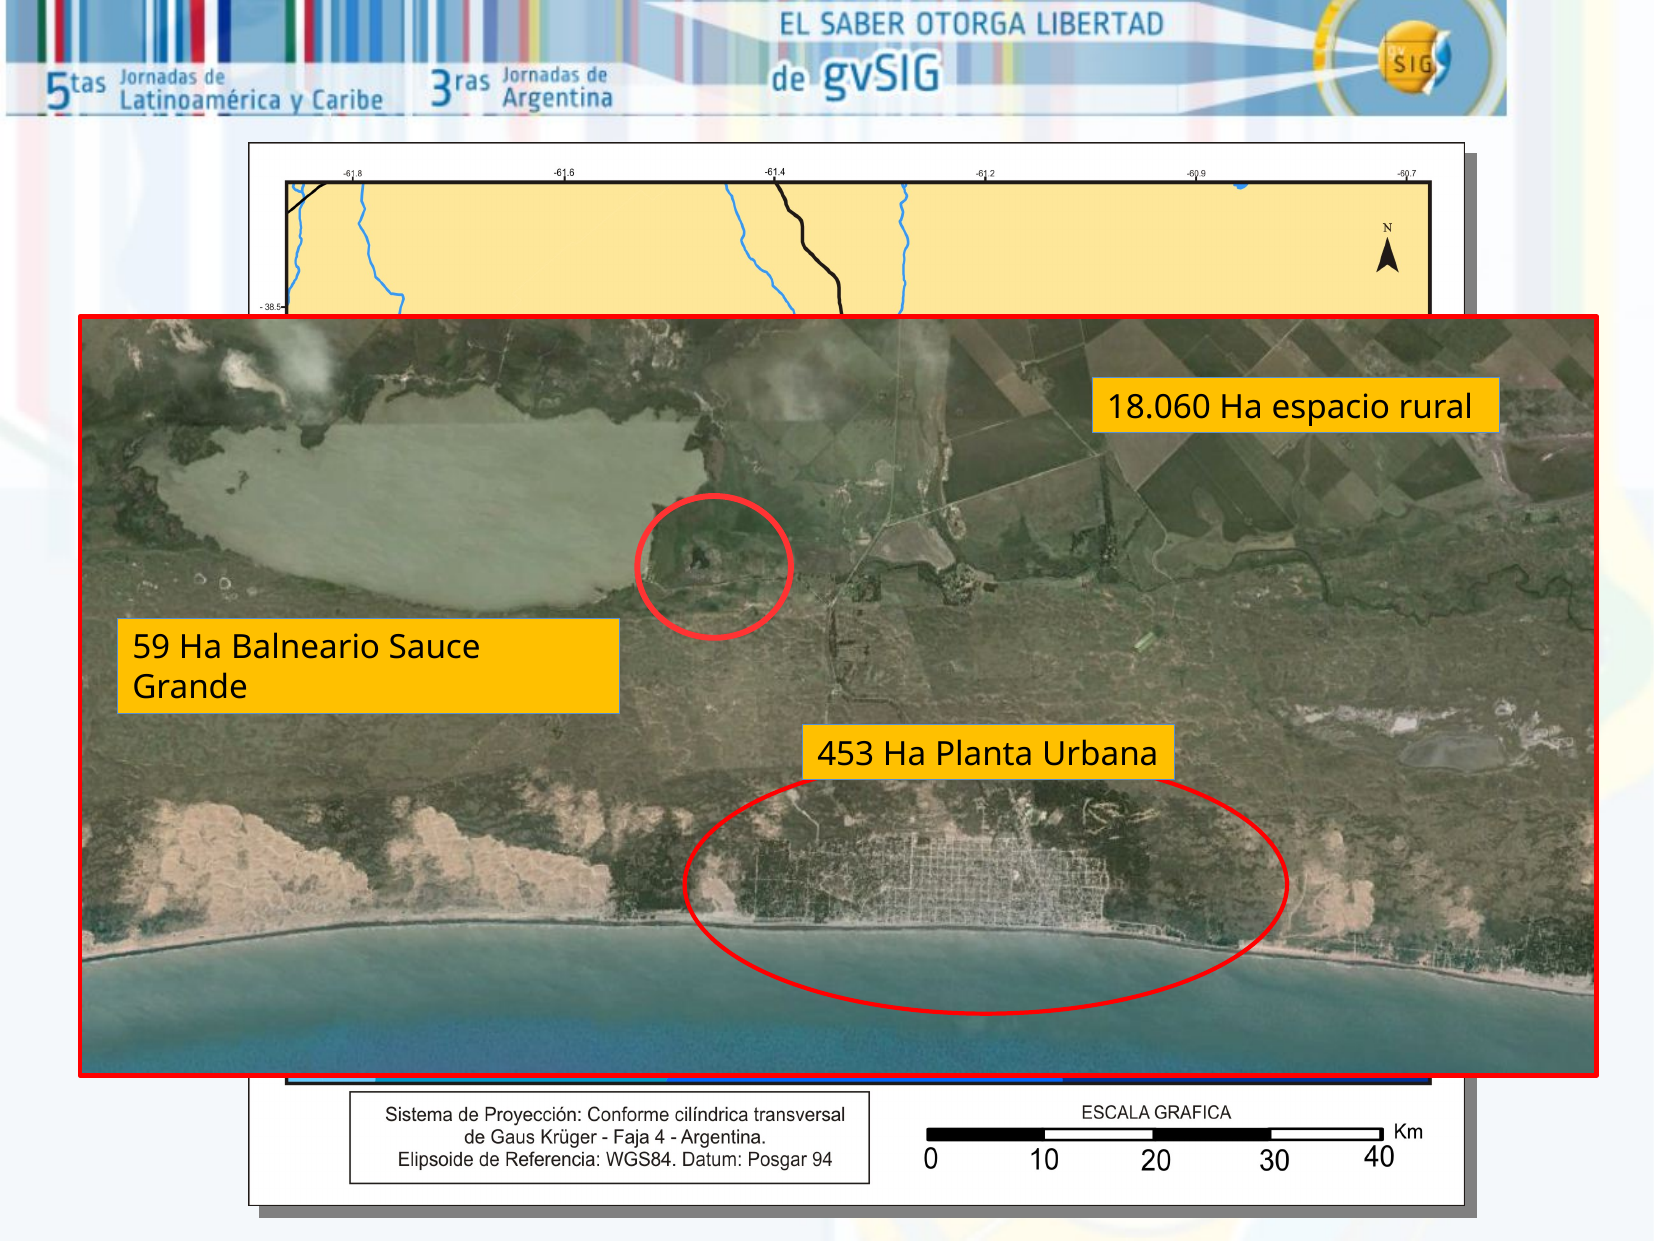

18.060 Ha espacio rural
59 Ha Balneario Sauce Grande
453 Ha Planta Urbana
20.900 Ha